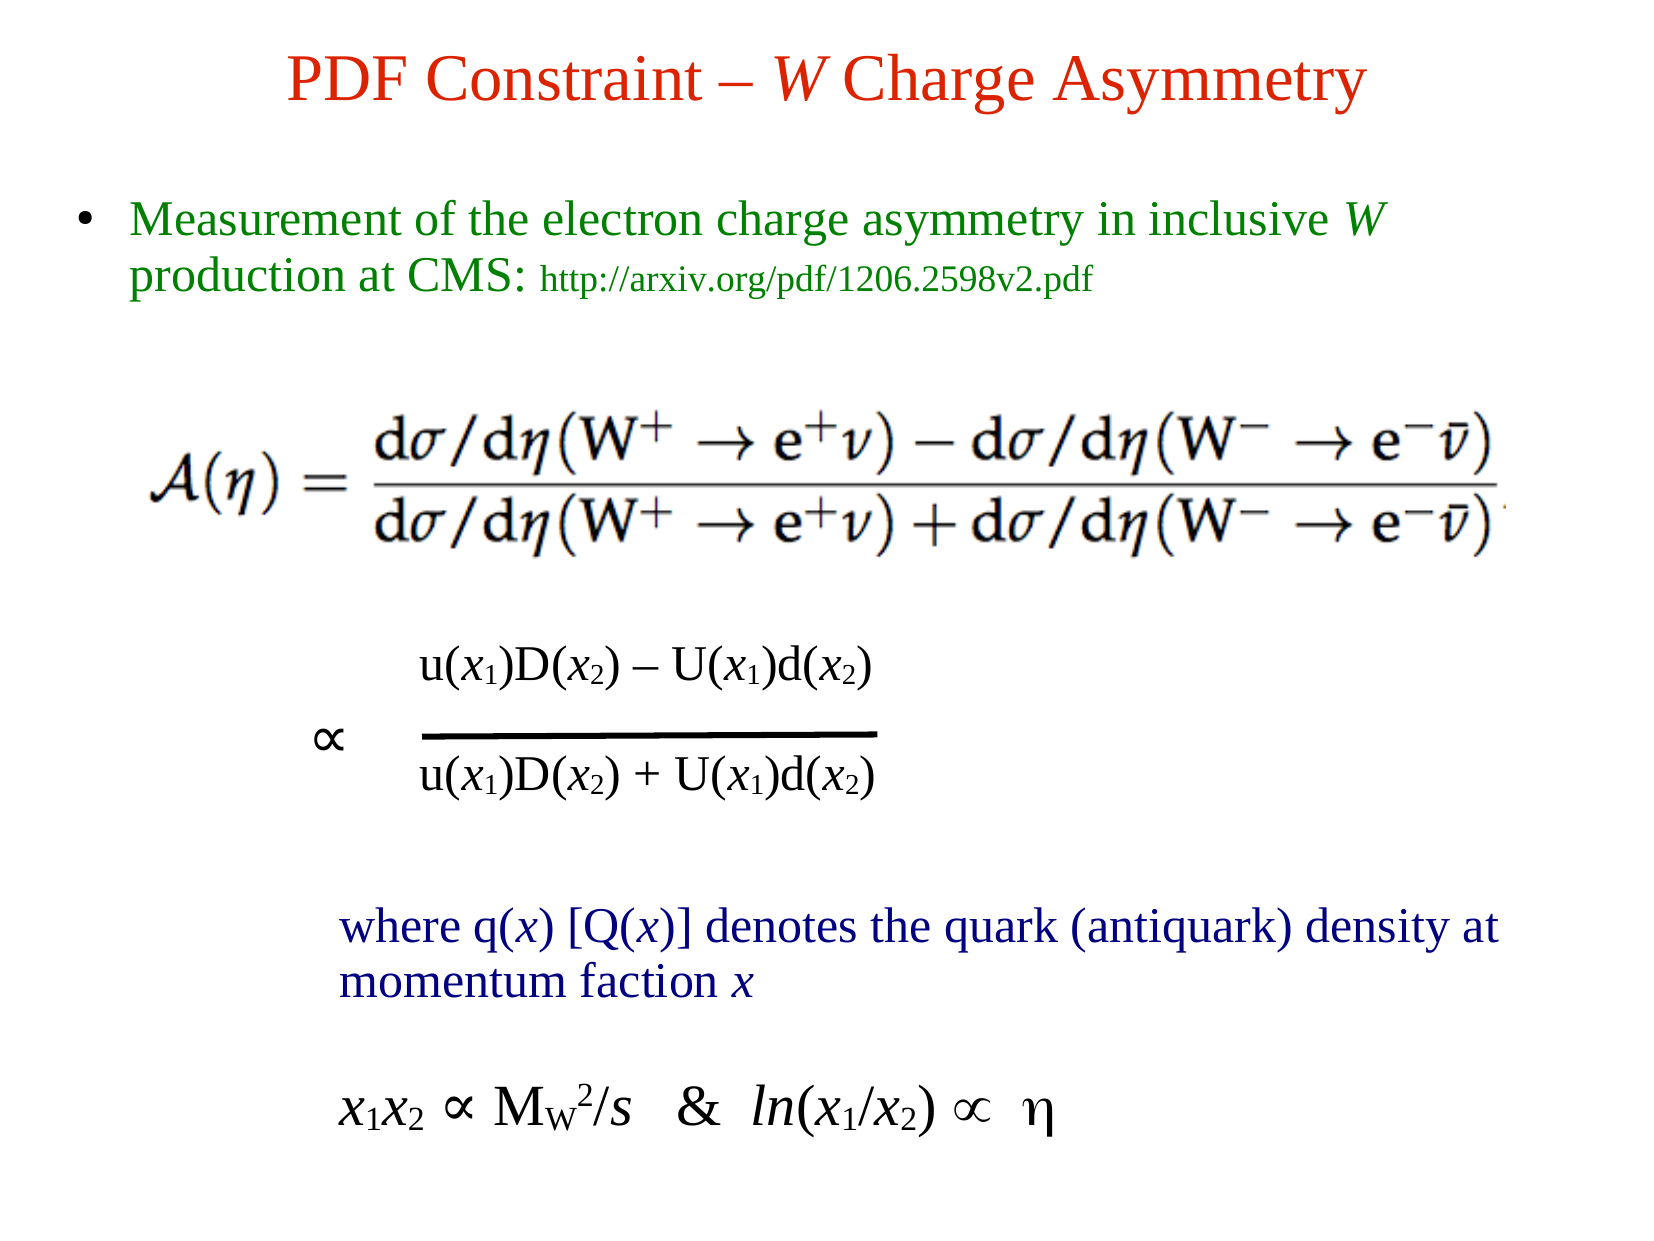

# PDF Constraint – W Charge Asymmetry
Measurement of the electron charge asymmetry in inclusive W production at CMS: http://arxiv.org/pdf/1206.2598v2.pdf
u(x1)D(x2) – U(x1)d(x2)
u(x1)D(x2) + U(x1)d(x2)
∝
where q(x) [Q(x)] denotes the quark (antiquark) density at
momentum faction x
x1x2 ∝ MW2/s & ln(x1/x2) ∝ η